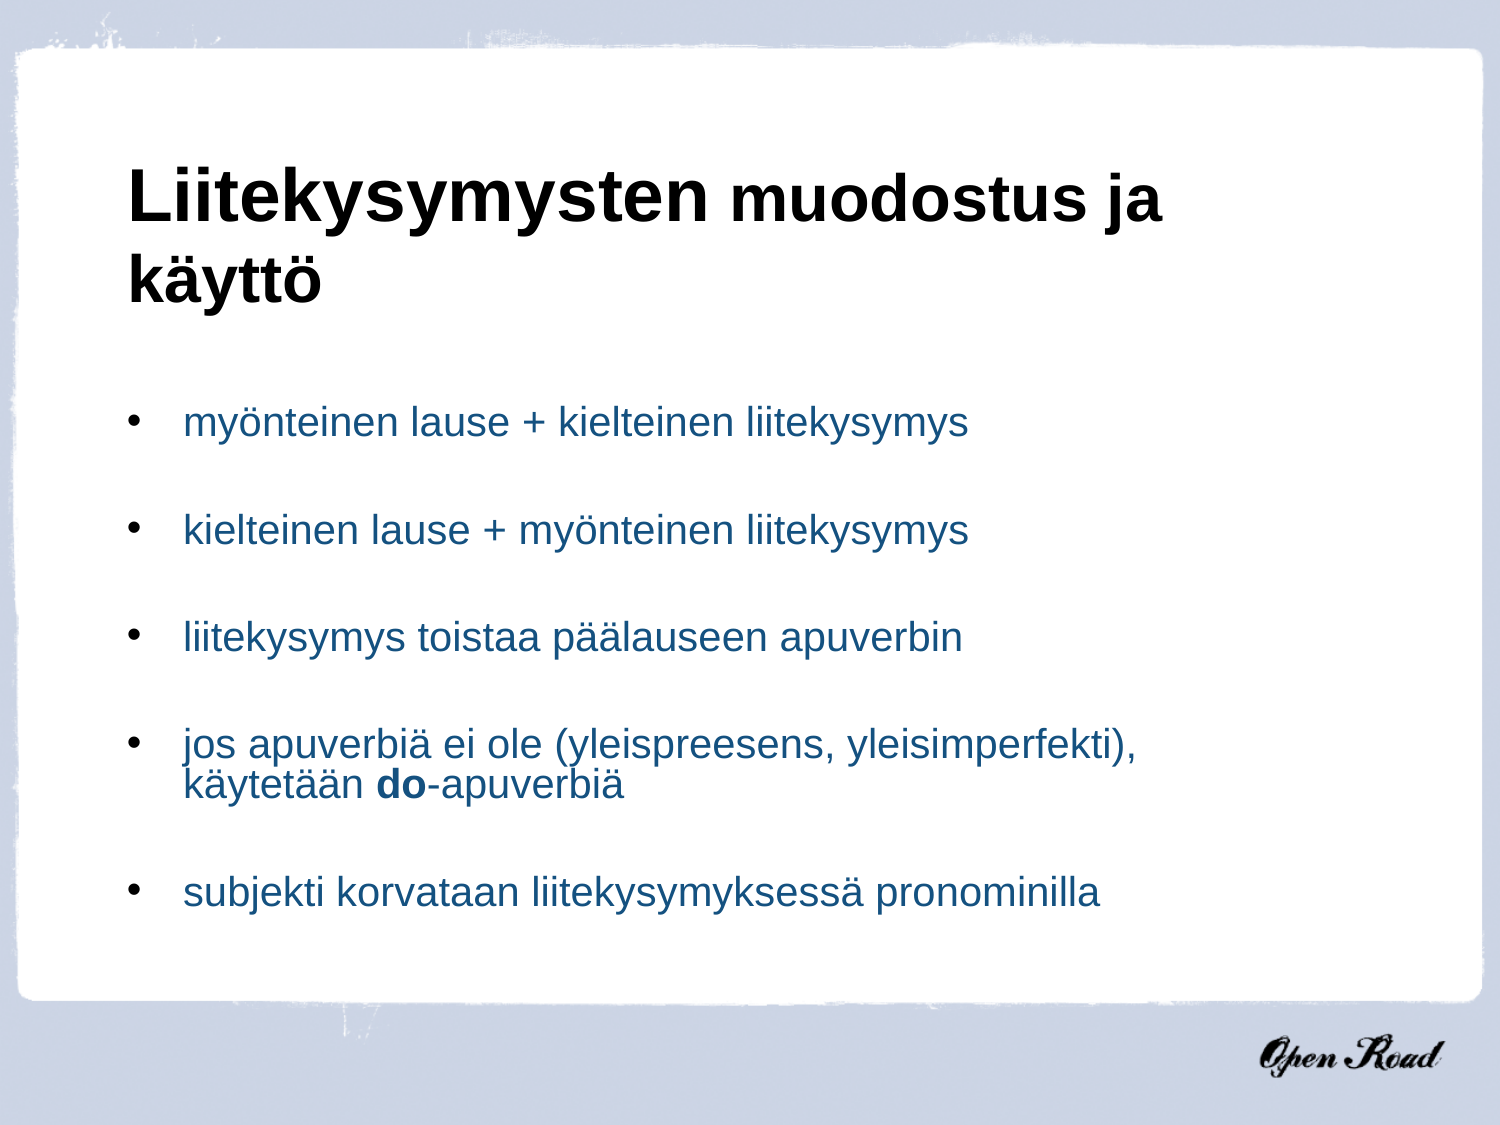

# Liitekysymysten muodostus ja käyttö
myönteinen lause + kielteinen liitekysymys
kielteinen lause + myönteinen liitekysymys
liitekysymys toistaa päälauseen apuverbin
jos apuverbiä ei ole (yleispreesens, yleisimperfekti), käytetään do-apuverbiä
subjekti korvataan liitekysymyksessä pronominilla
4